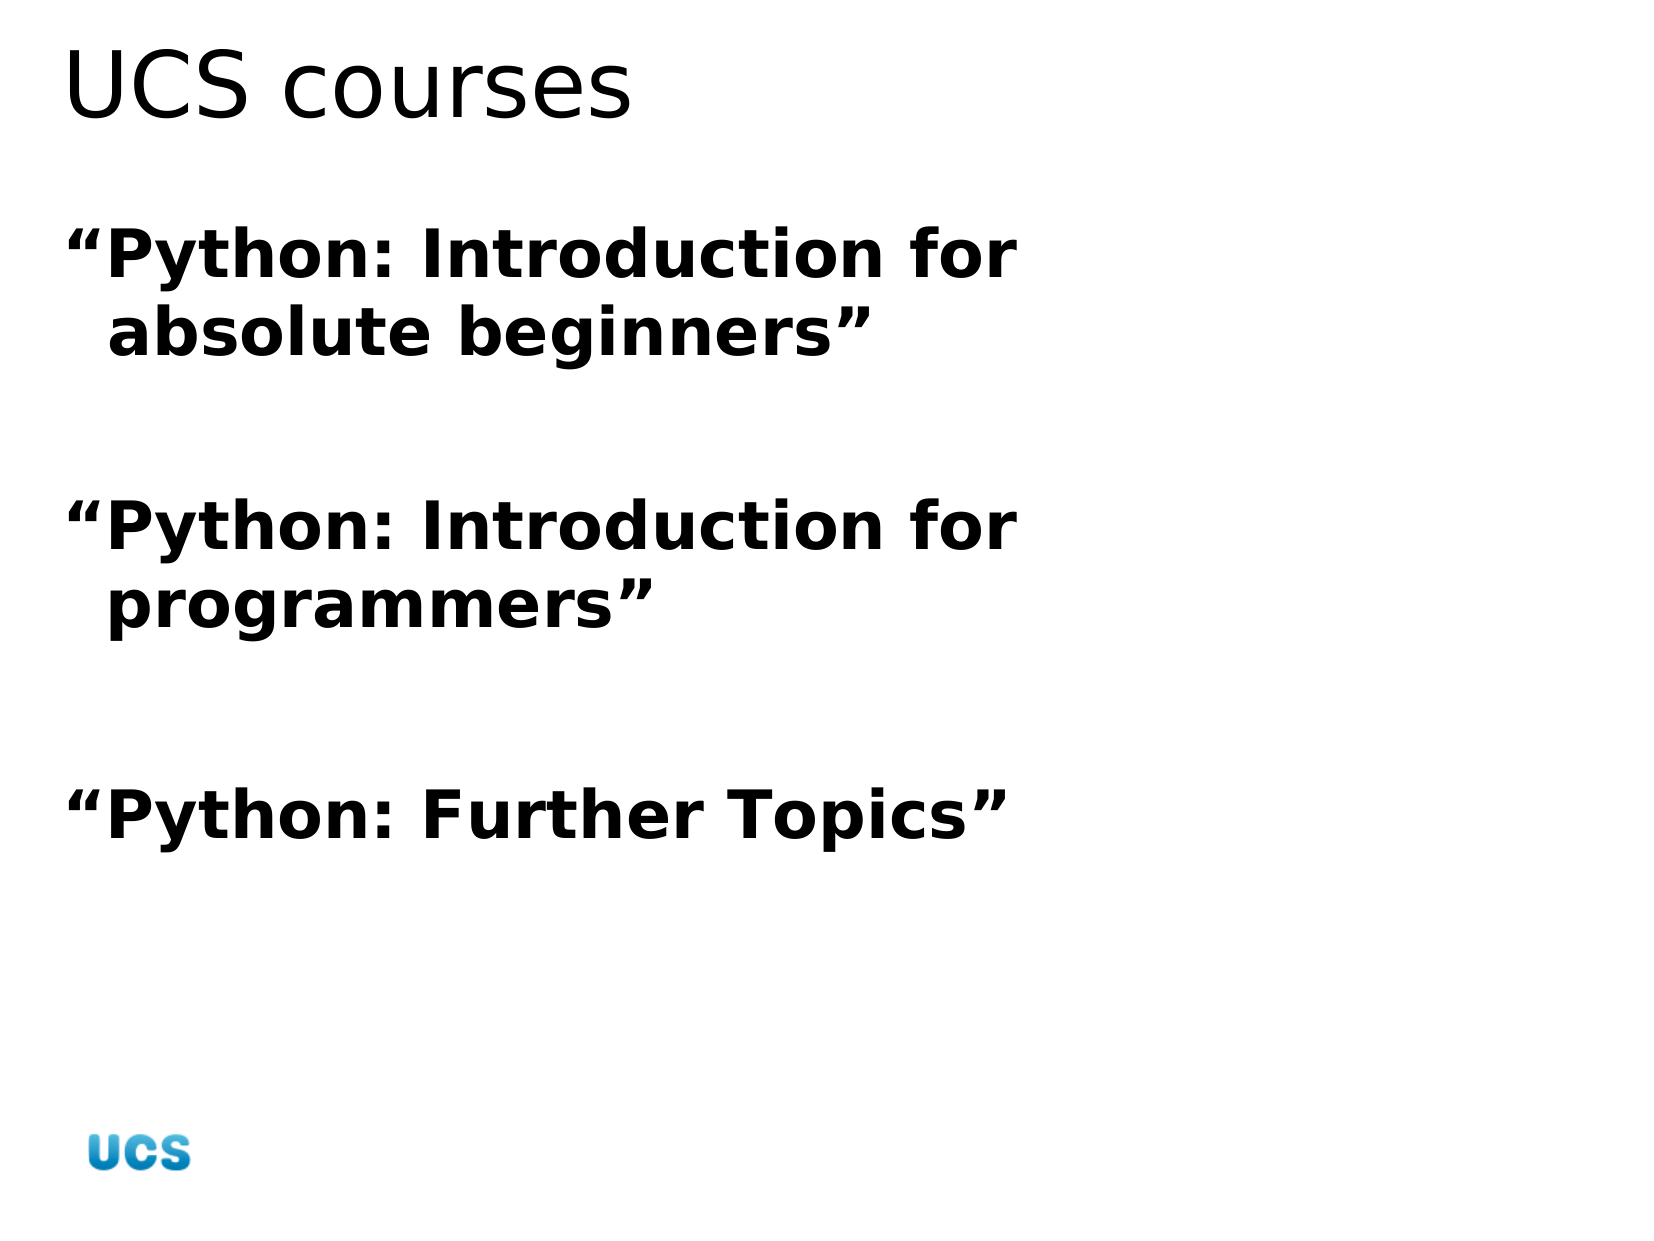

UCS courses
“Python: Introduction for
	absolute beginners”
“Python: Introduction for
	programmers”
“Python: Further Topics”